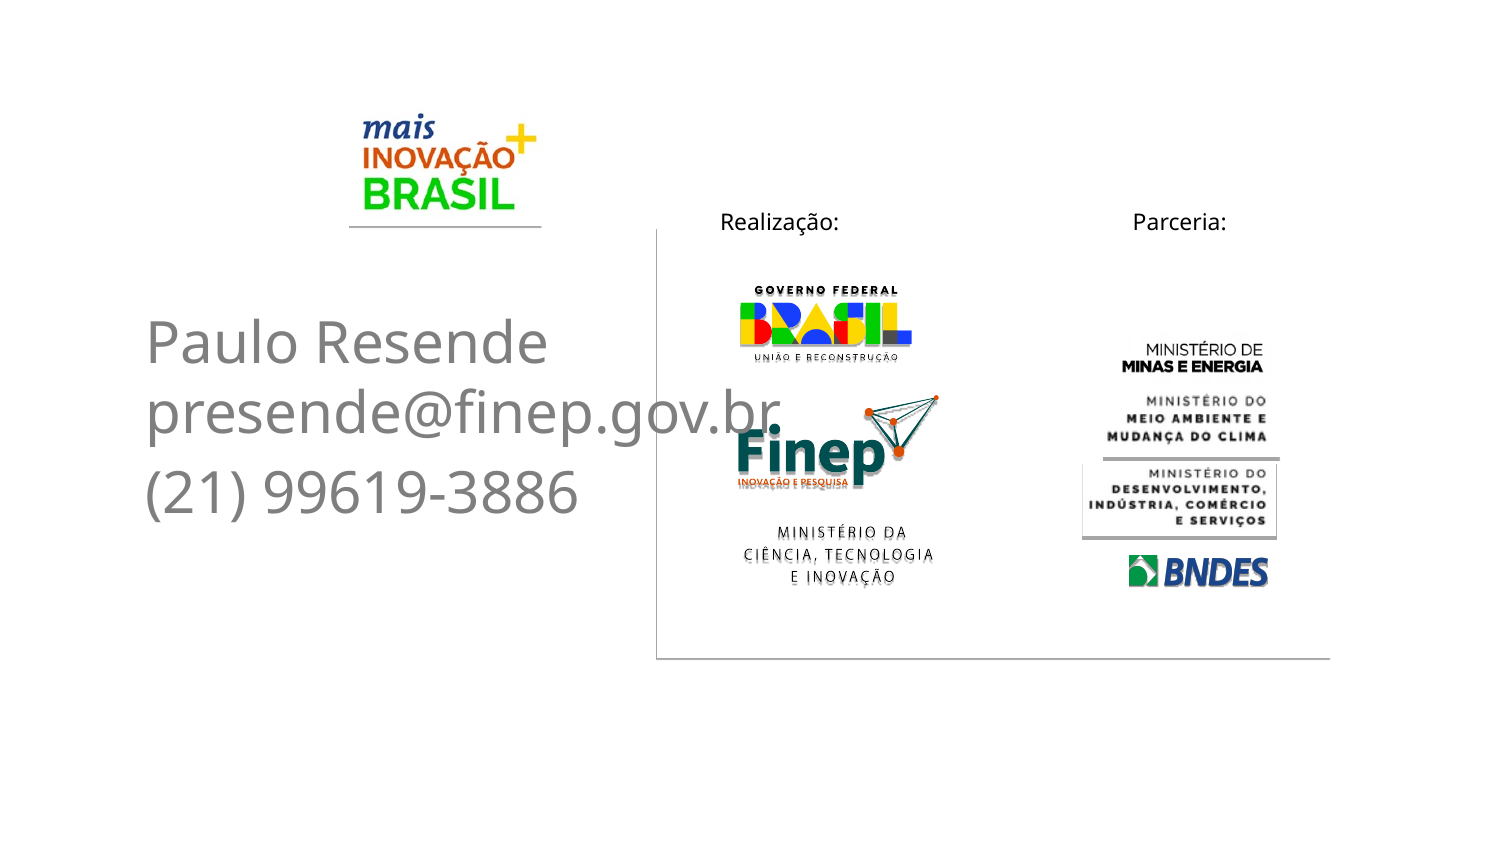

Realização:
Parceria:
Paulo Resende
presende@finep.gov.br
(21) 99619-3886